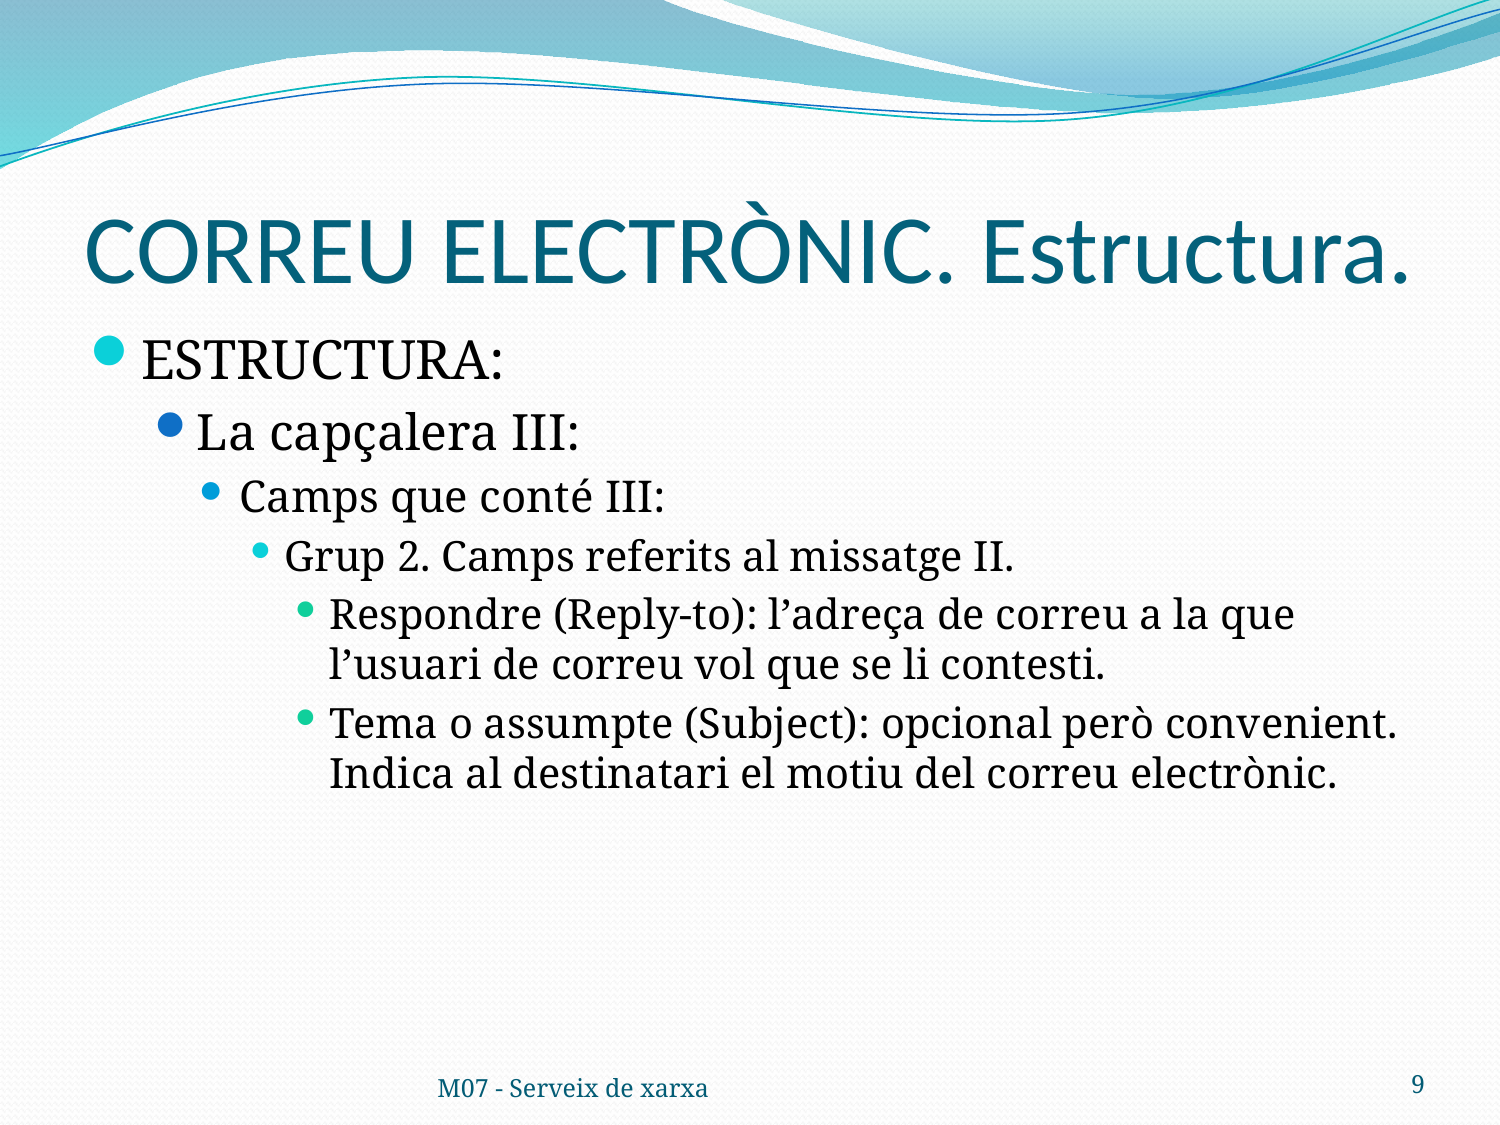

# CORREU ELECTRÒNIC. Estructura.
ESTRUCTURA:
La capçalera III:
Camps que conté III:
Grup 2. Camps referits al missatge II.
Respondre (Reply-to): l’adreça de correu a la que l’usuari de correu vol que se li contesti.
Tema o assumpte (Subject): opcional però convenient. Indica al destinatari el motiu del correu electrònic.
M07 - Serveix de xarxa